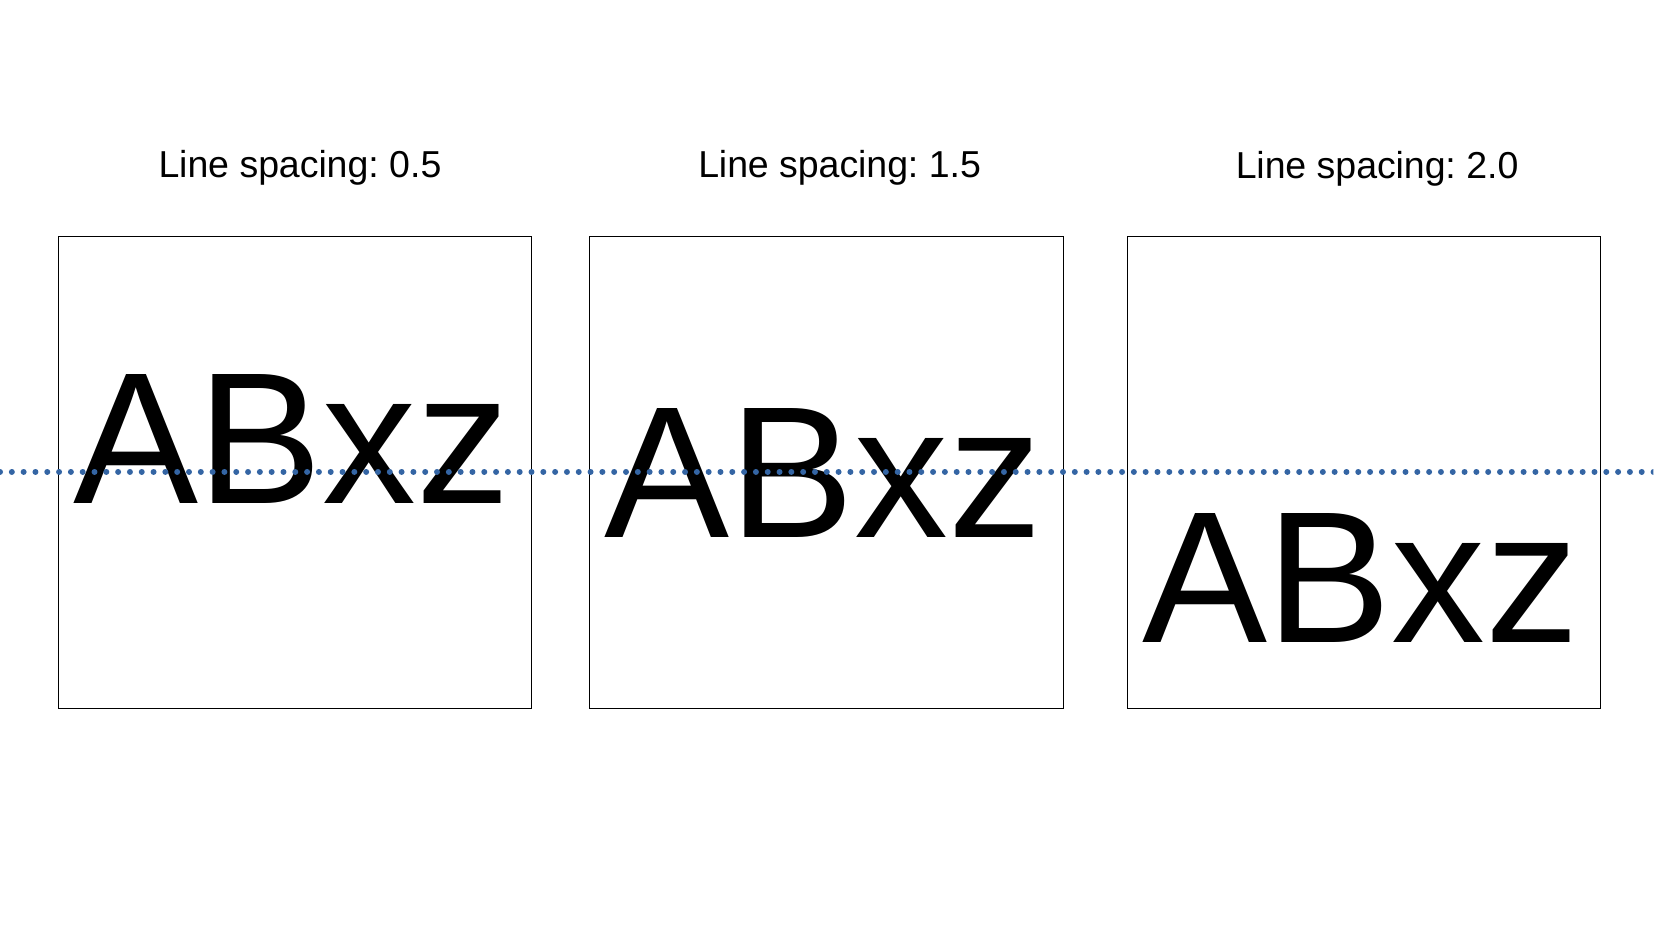

Line spacing: 0.5
Line spacing: 1.5
Line spacing: 2.0
ABxz
ABxz
ABxz